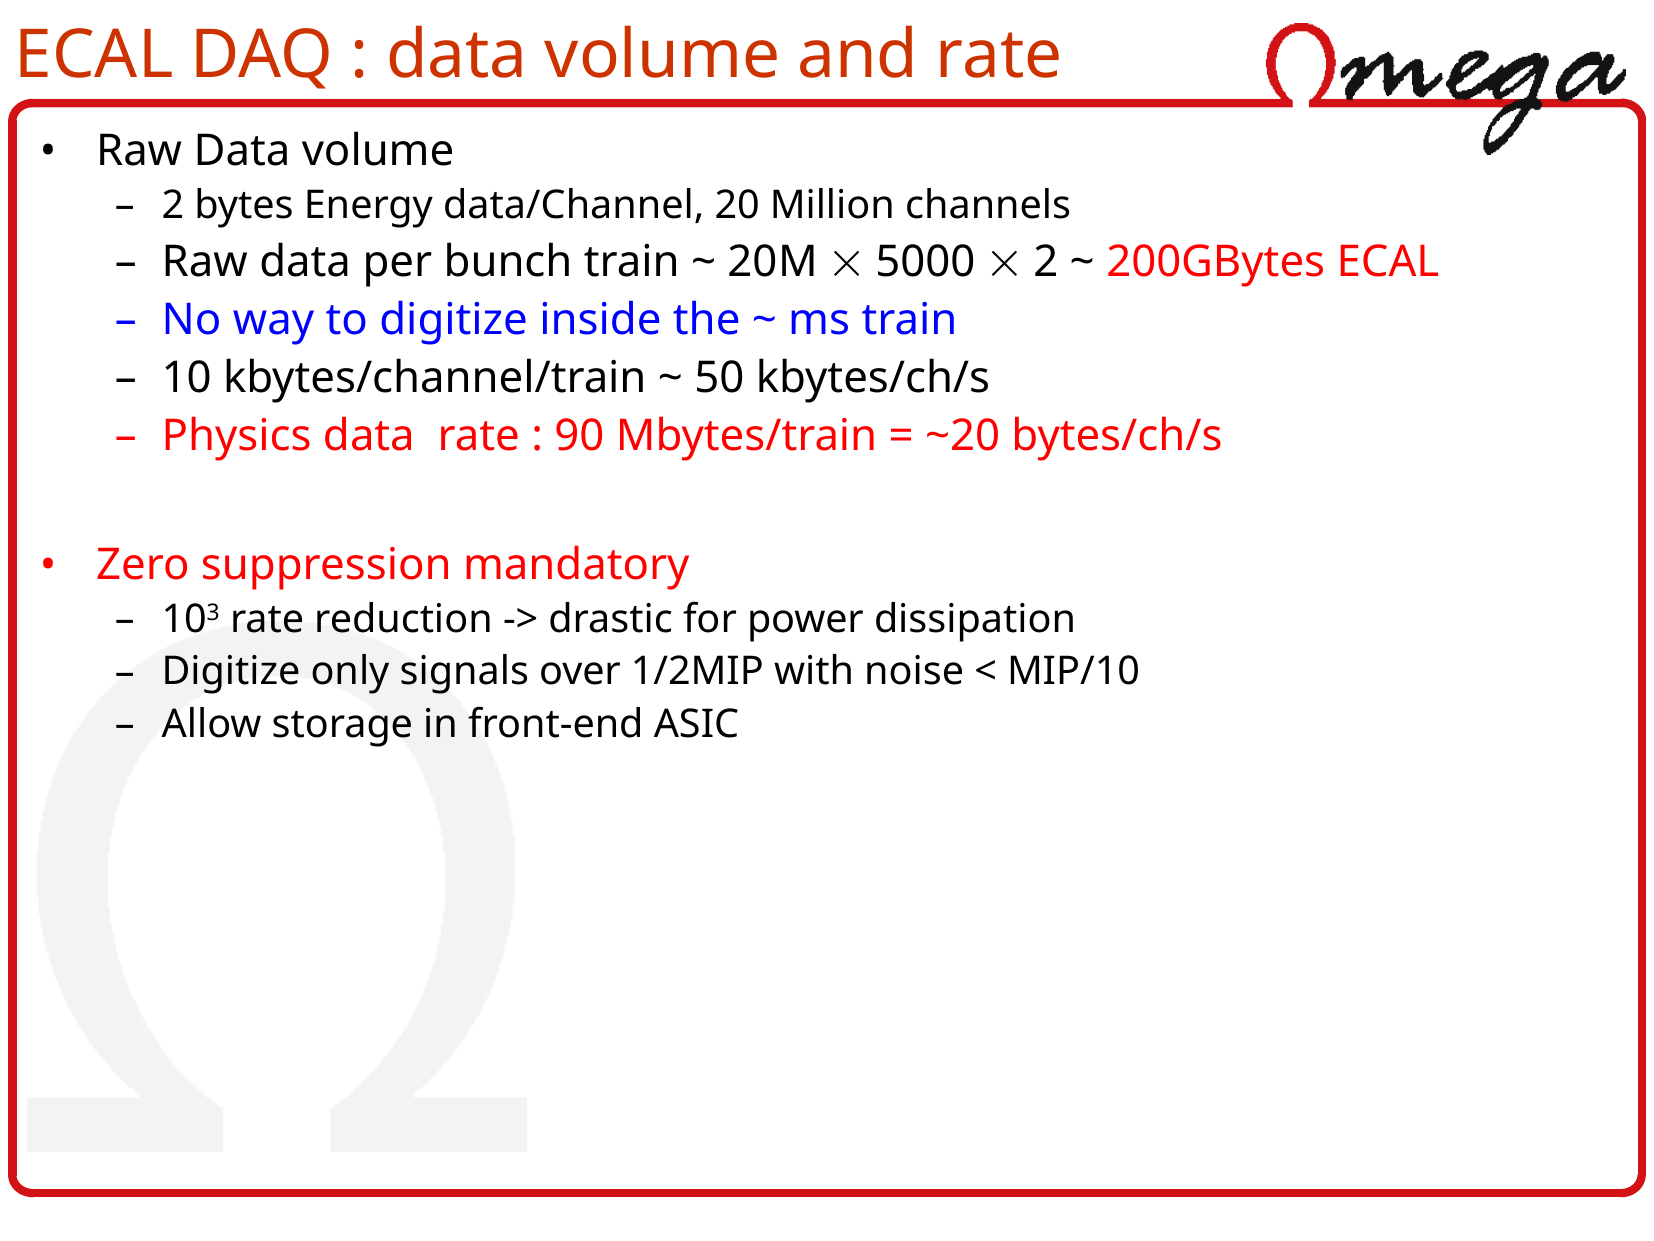

# ECAL DAQ : data volume and rate
Raw Data volume
2 bytes Energy data/Channel, 20 Million channels
Raw data per bunch train ~ 20M  5000  2 ~ 200GBytes ECAL
No way to digitize inside the ~ ms train
10 kbytes/channel/train ~ 50 kbytes/ch/s
Physics data rate : 90 Mbytes/train = ~20 bytes/ch/s
Zero suppression mandatory
103 rate reduction -> drastic for power dissipation
Digitize only signals over 1/2MIP with noise < MIP/10
Allow storage in front-end ASIC